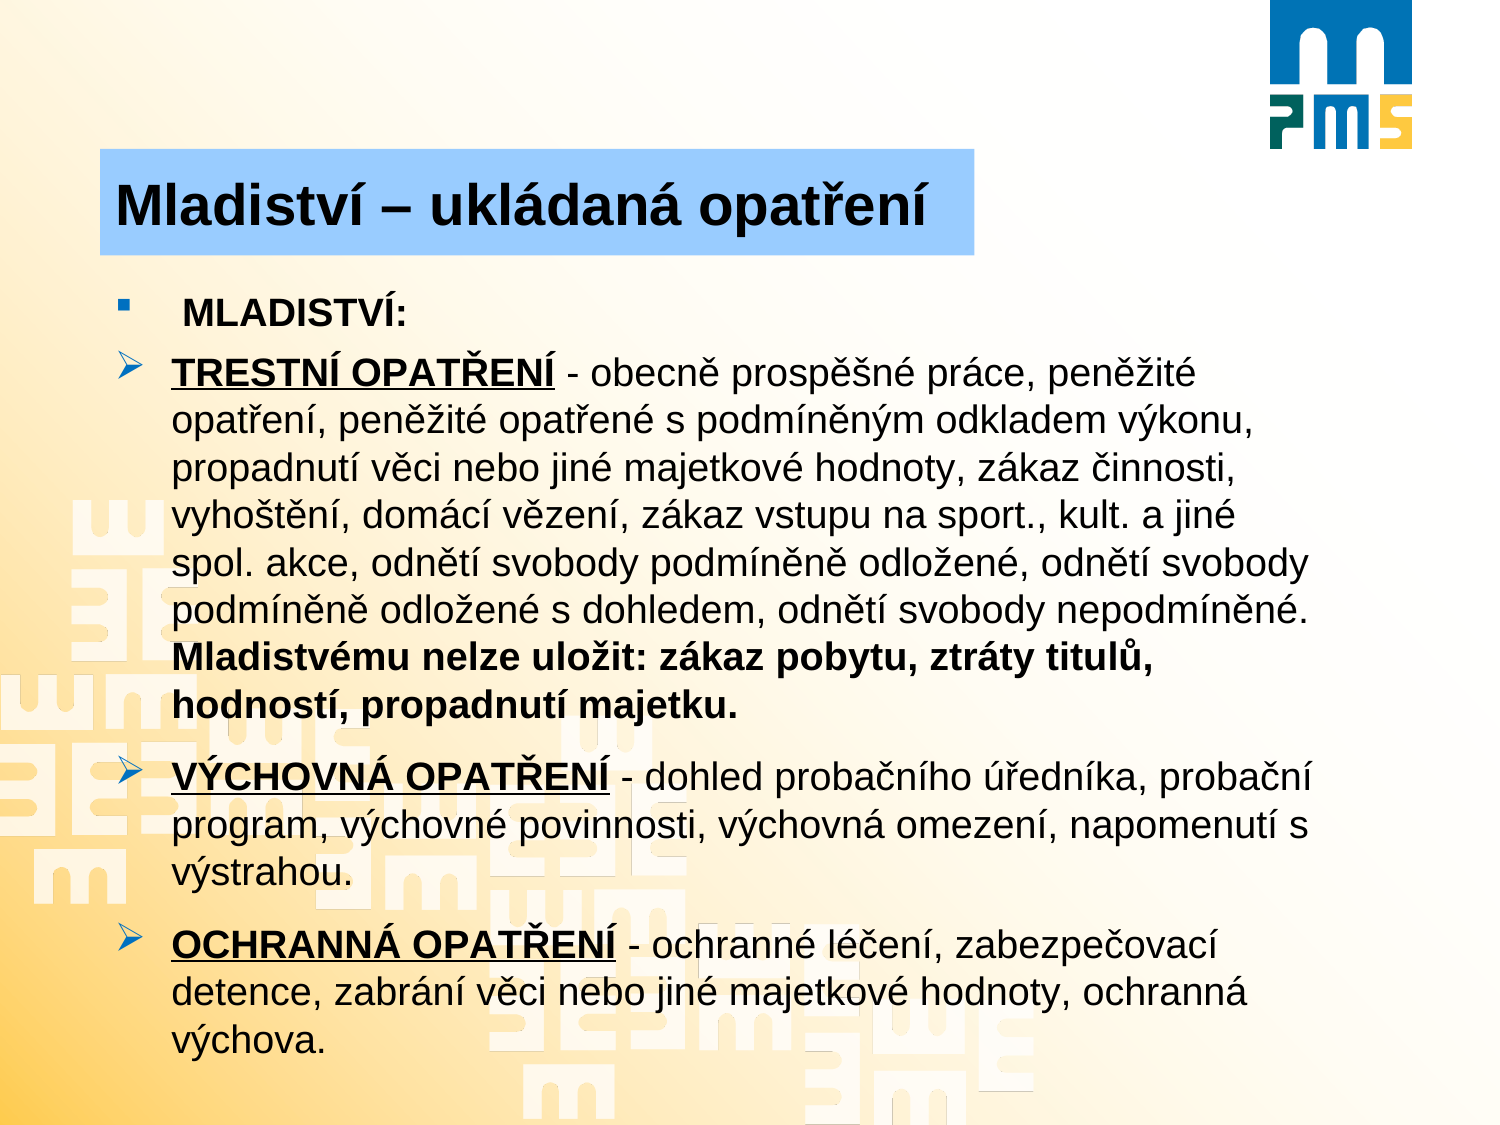

# Mladiství – ukládaná opatření
 MLADISTVÍ:
TRESTNÍ OPATŘENÍ - obecně prospěšné práce, peněžité opatření, peněžité opatřené s podmíněným odkladem výkonu, propadnutí věci nebo jiné majetkové hodnoty, zákaz činnosti, vyhoštění, domácí vězení, zákaz vstupu na sport., kult. a jiné spol. akce, odnětí svobody podmíněně odložené, odnětí svobody podmíněně odložené s dohledem, odnětí svobody nepodmíněné. Mladistvému nelze uložit: zákaz pobytu, ztráty titulů, hodností, propadnutí majetku.
VÝCHOVNÁ OPATŘENÍ - dohled probačního úředníka, probační program, výchovné povinnosti, výchovná omezení, napomenutí s výstrahou.
OCHRANNÁ OPATŘENÍ - ochranné léčení, zabezpečovací detence, zabrání věci nebo jiné majetkové hodnoty, ochranná výchova.